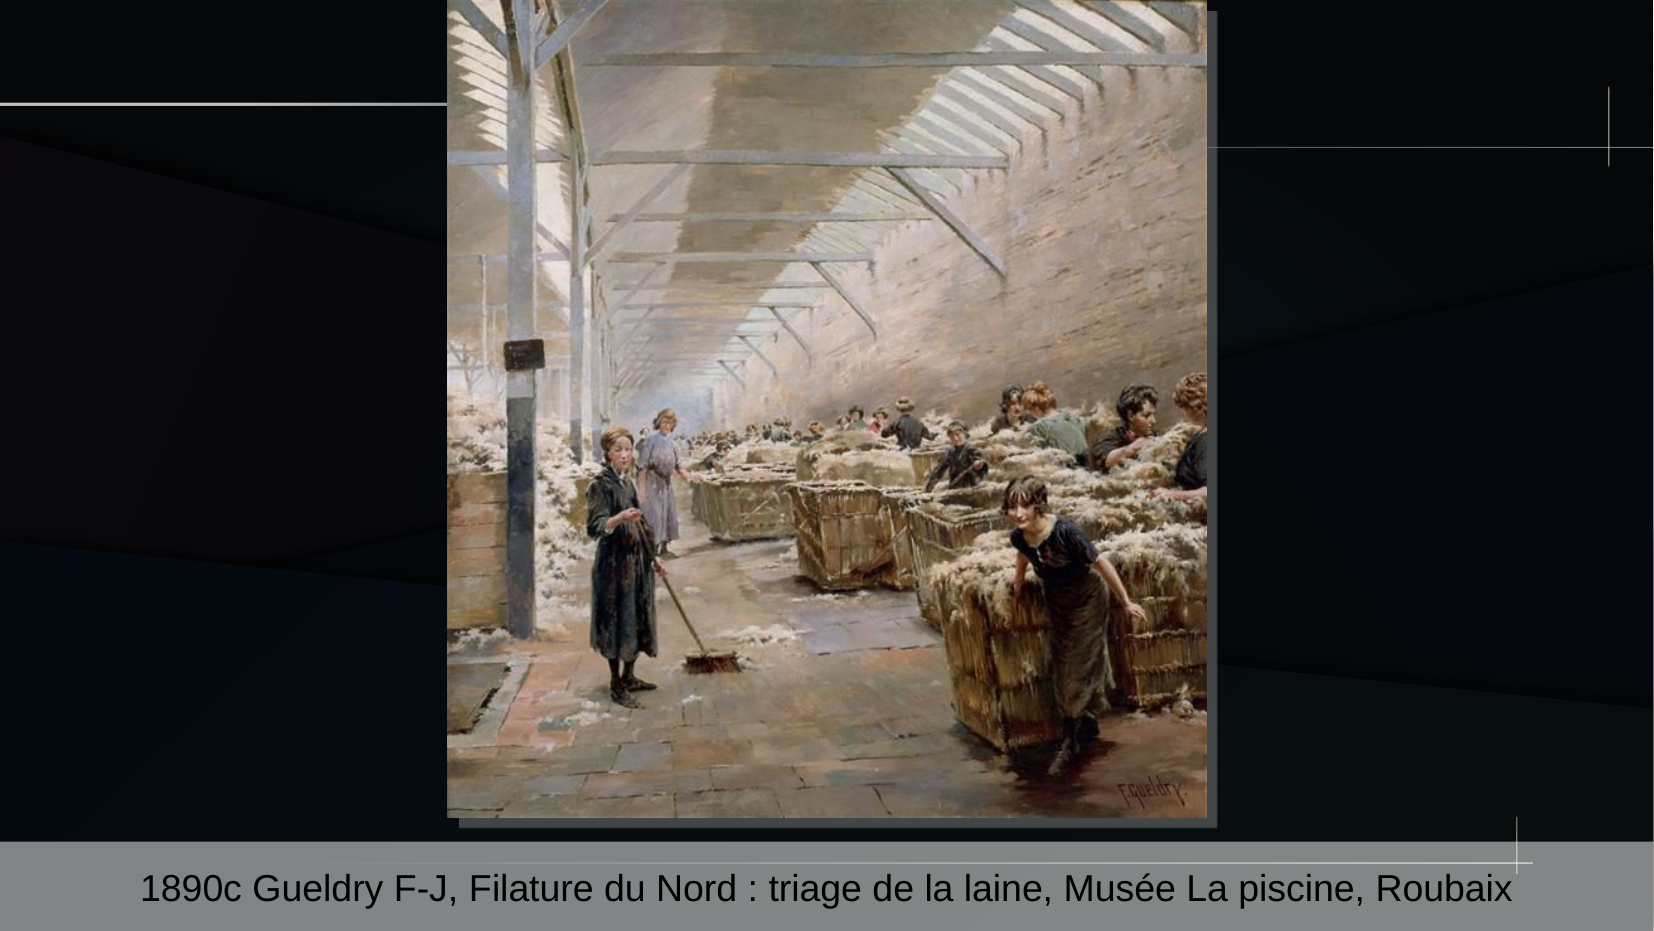

1890c Gueldry F-J, Filature du Nord : triage de la laine, Musée La piscine, Roubaix